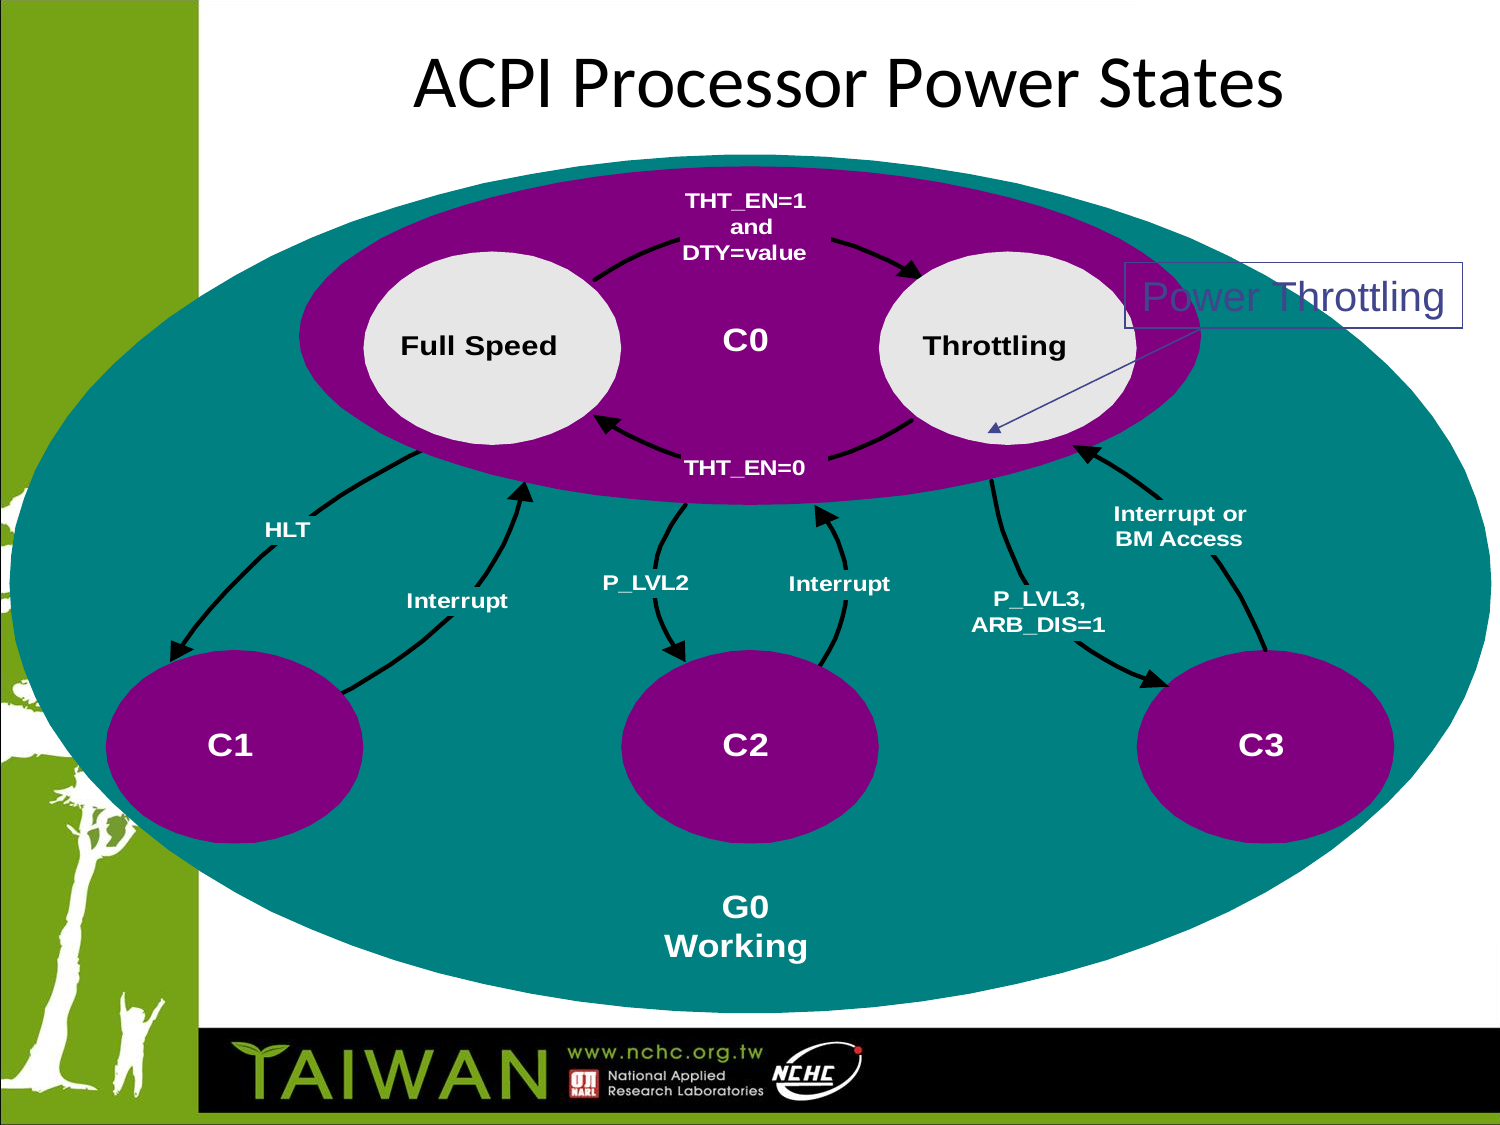

# ACPI Processor Power States
Power Throttling
 Latency
C1 < C2 < C3
 Power
C1 > C2 > C3